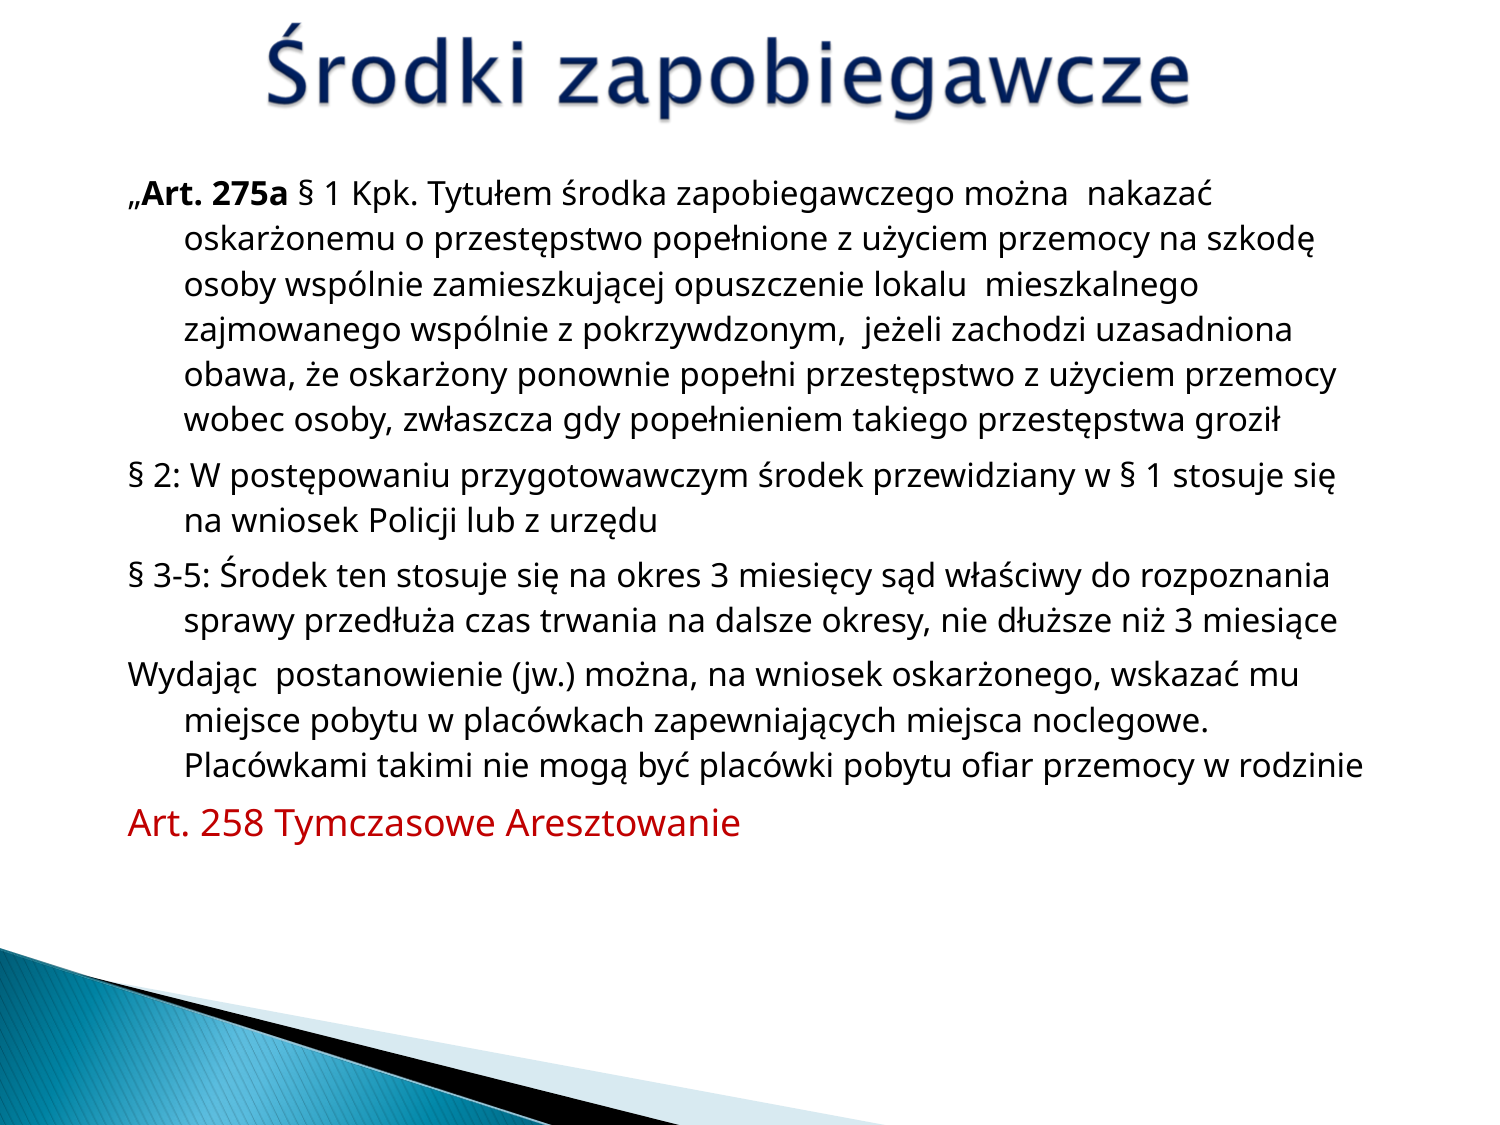

# „Art. 275a § 1 Kpk. Tytułem środka zapobiegawczego można nakazać oskarżonemu o przestępstwo popełnione z użyciem przemocy na szkodę osoby wspólnie zamieszkującej opuszczenie lokalu mieszkalnego zajmowanego wspólnie z pokrzywdzonym, jeżeli zachodzi uzasadniona obawa, że oskarżony ponownie popełni przestępstwo z użyciem przemocy wobec osoby, zwłaszcza gdy popełnieniem takiego przestępstwa groził
§ 2: W postępowaniu przygotowawczym środek przewidziany w § 1 stosuje się na wniosek Policji lub z urzędu
§ 3-5: Środek ten stosuje się na okres 3 miesięcy sąd właściwy do rozpoznania sprawy przedłuża czas trwania na dalsze okresy, nie dłuższe niż 3 miesiące
Wydając postanowienie (jw.) można, na wniosek oskarżonego, wskazać mu miejsce pobytu w placówkach zapewniających miejsca noclegowe. Placówkami takimi nie mogą być placówki pobytu ofiar przemocy w rodzinie
Art. 258 Tymczasowe Aresztowanie